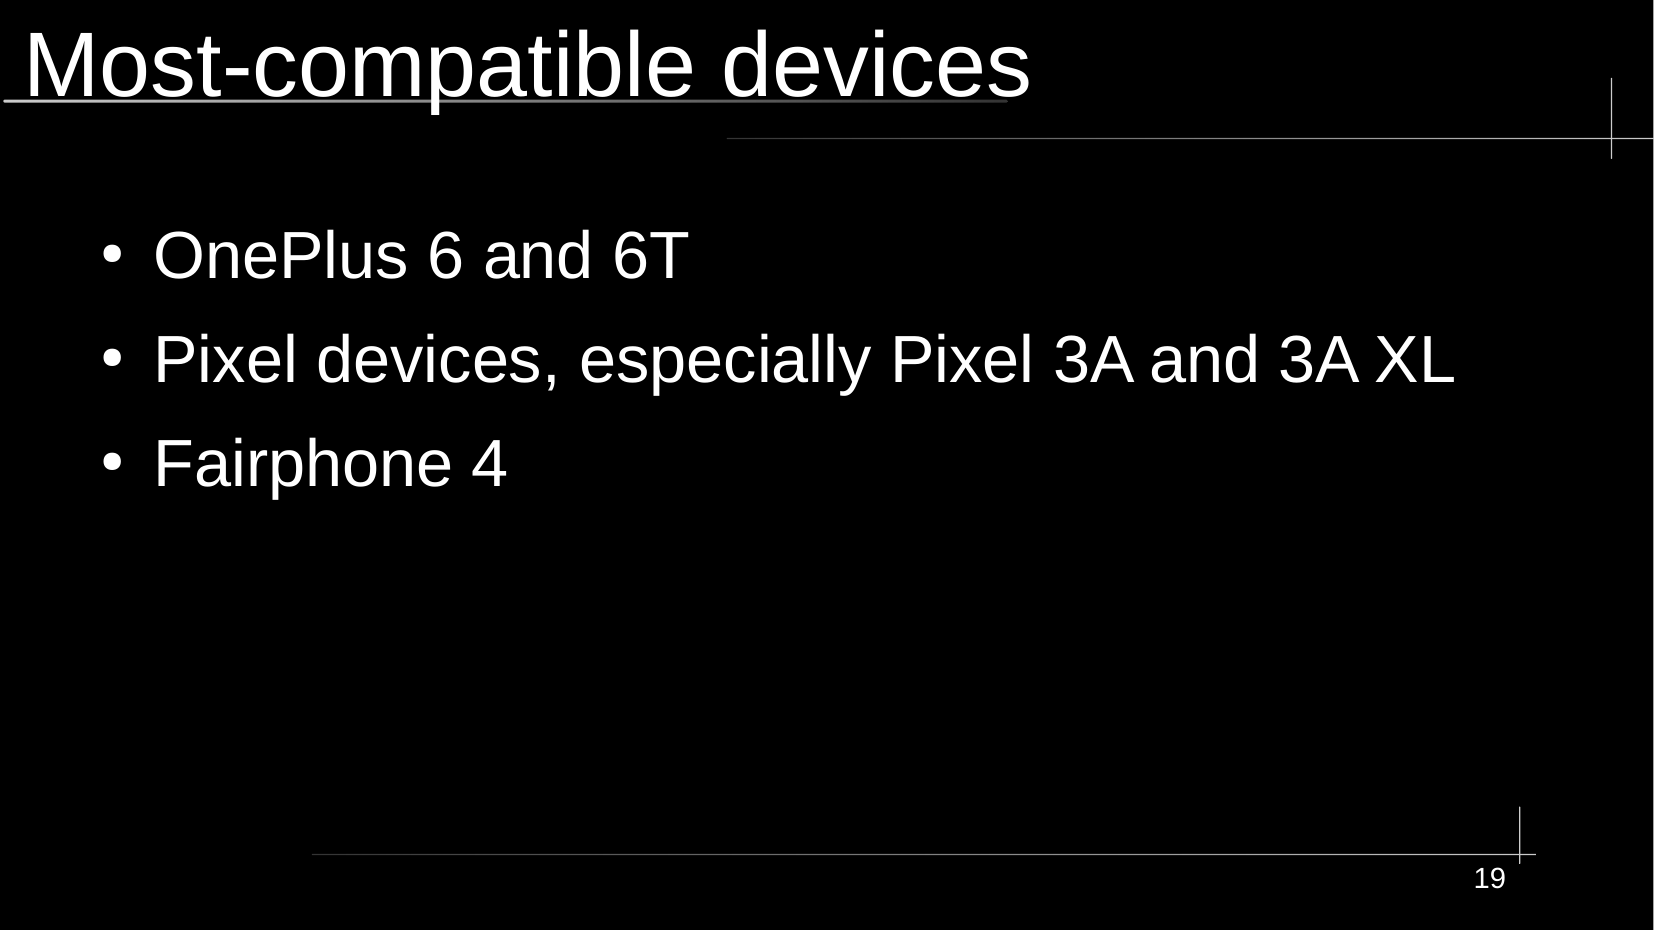

# Most-compatible devices
OnePlus 6 and 6T
Pixel devices, especially Pixel 3A and 3A XL
Fairphone 4
19